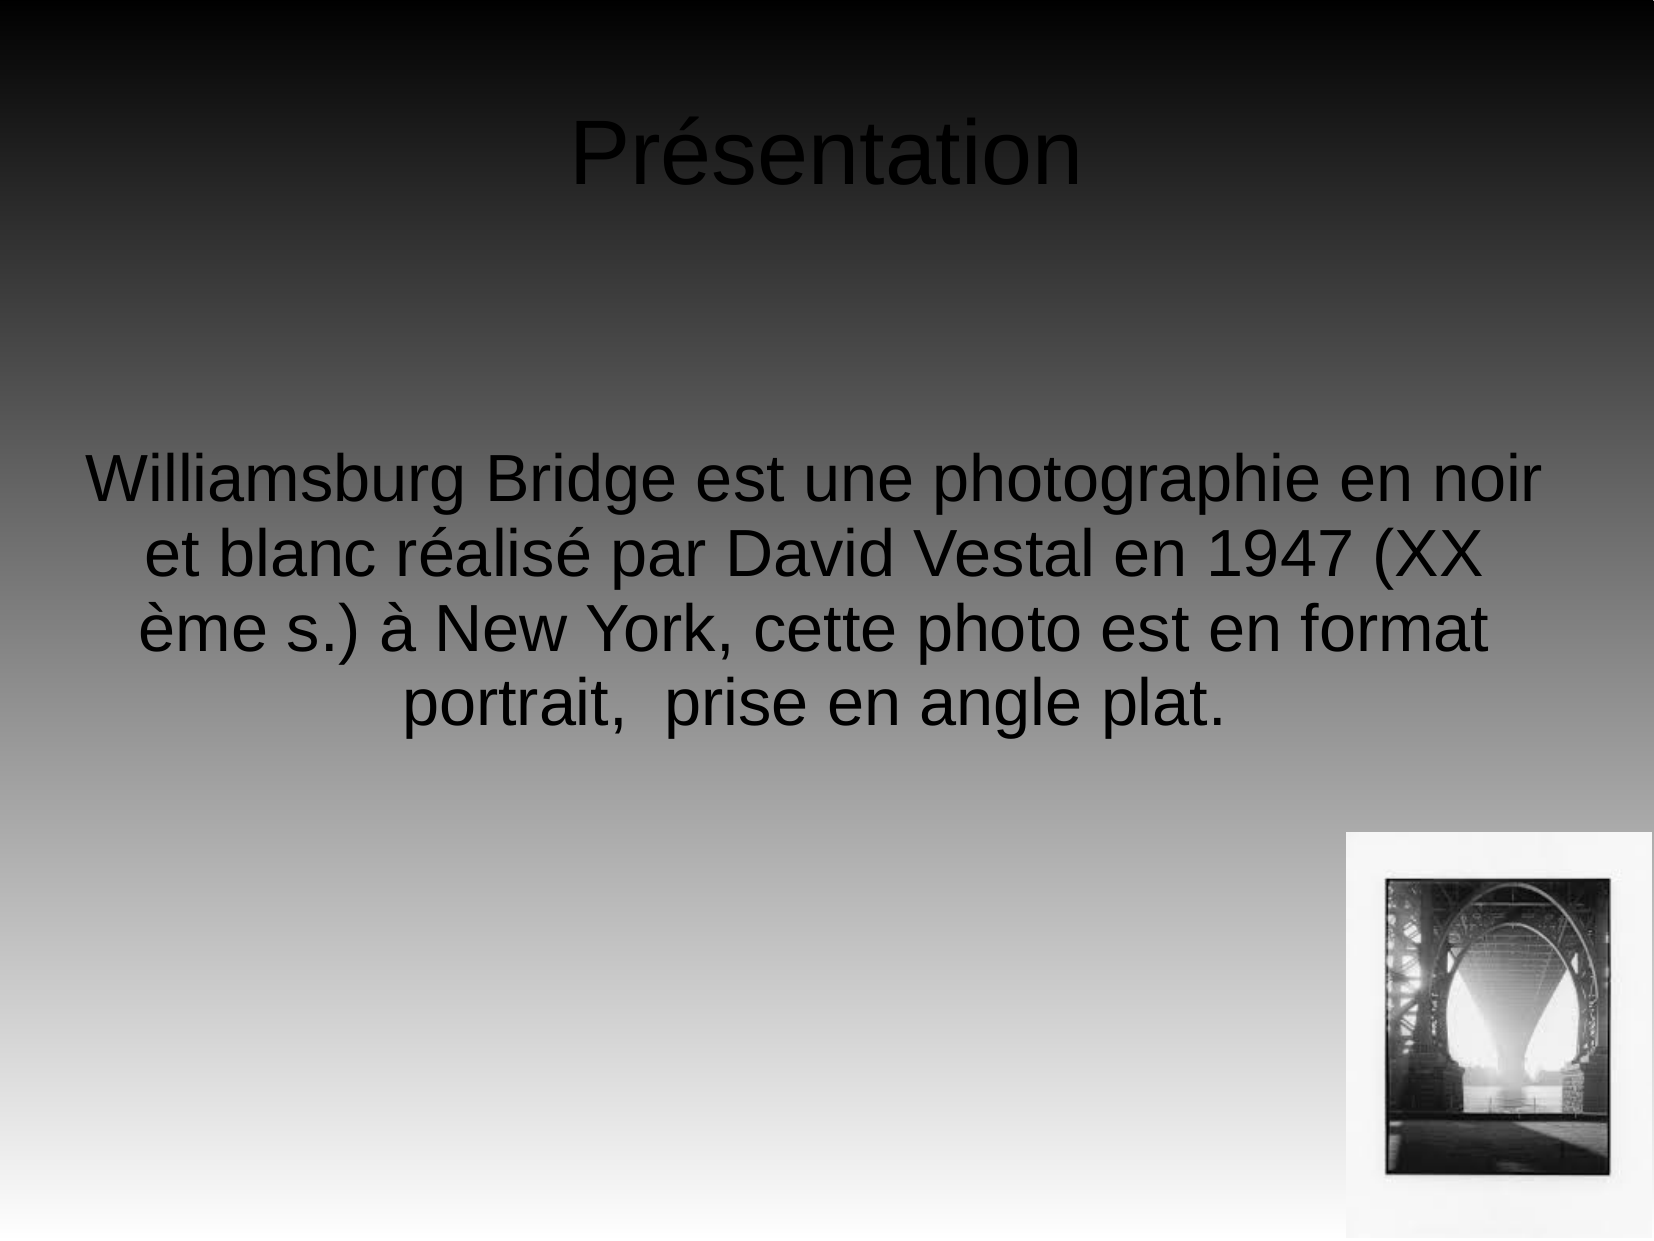

# Présentation
Williamsburg Bridge est une photographie en noir et blanc réalisé par David Vestal en 1947 (XX ème s.) à New York, cette photo est en format portrait, prise en angle plat.